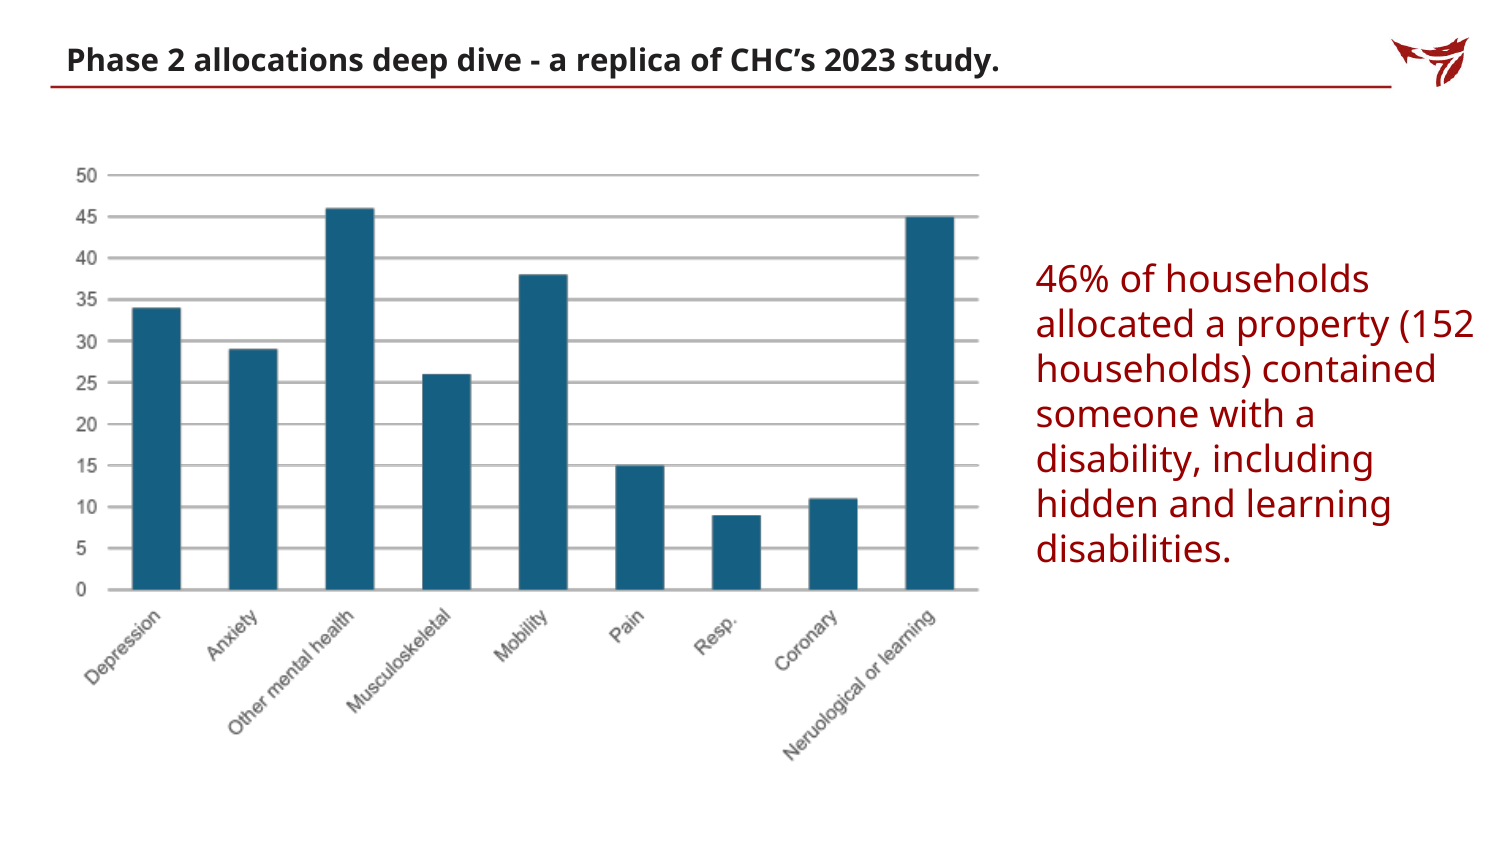

Phase 2 allocations deep dive - a replica of CHC’s 2023 study.
# 46% of households allocated a property (152 households) contained someone with a disability, including hidden and learning disabilities.